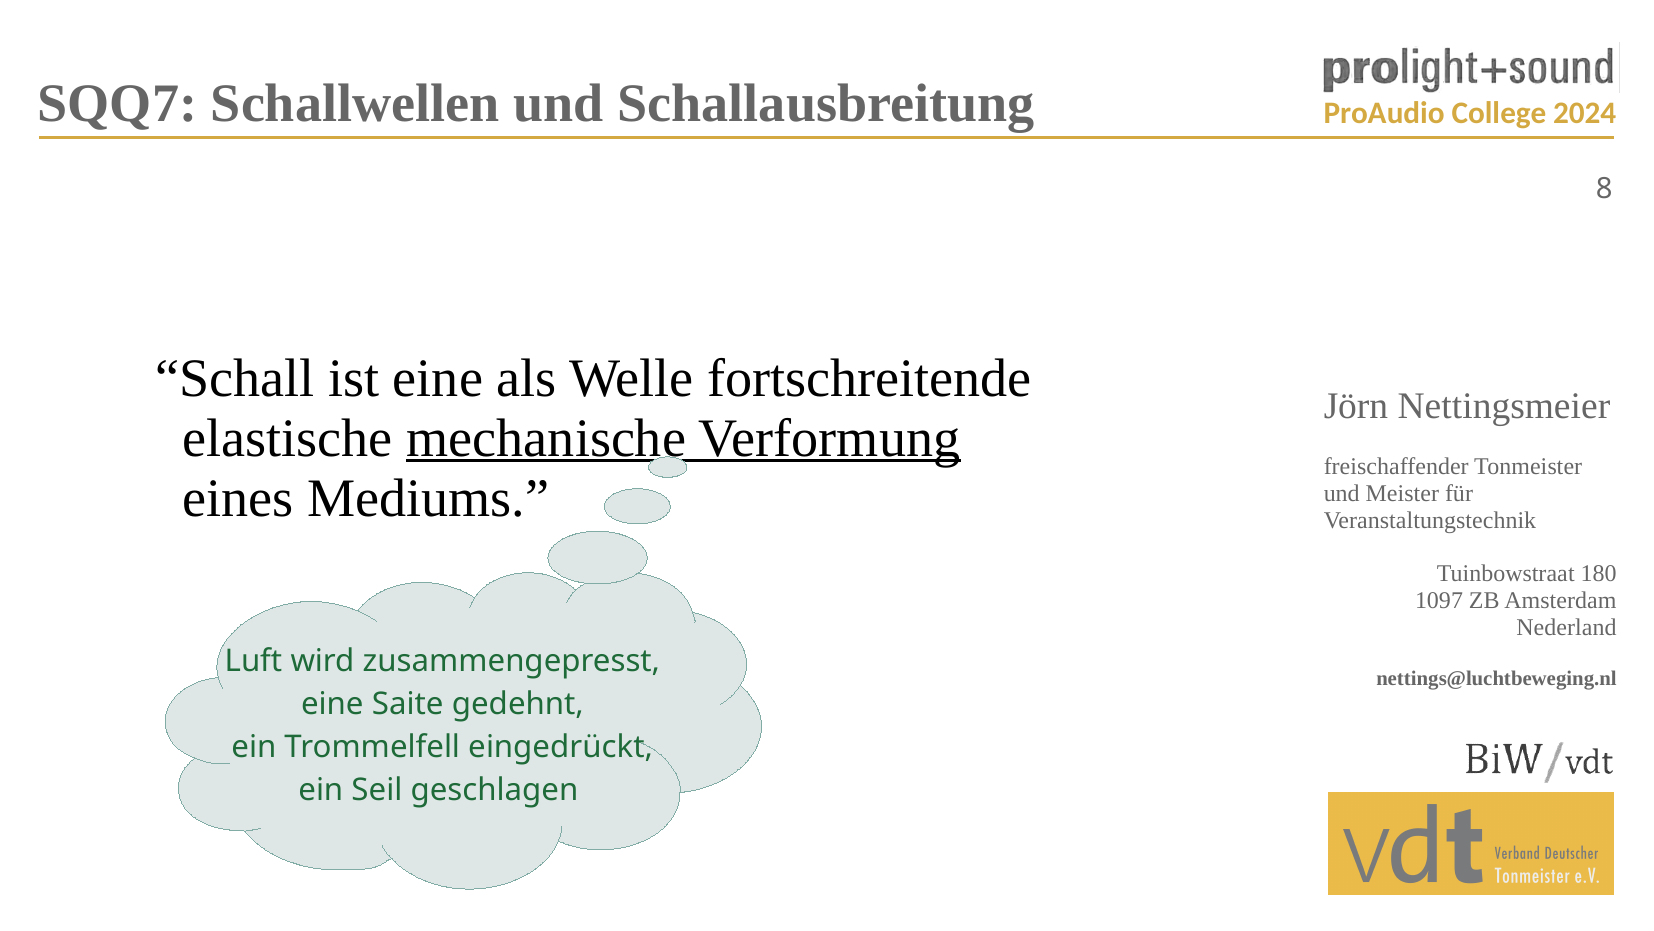

# SQQ7: Schallwellen und Schallausbreitung
8
“Schall ist eine als Welle fortschreitende
 elastische mechanische Verformung
 eines Mediums.”
Luft wird zusammengepresst,
eine Saite gedehnt,
ein Trommelfell eingedrückt,
ein Seil geschlagen